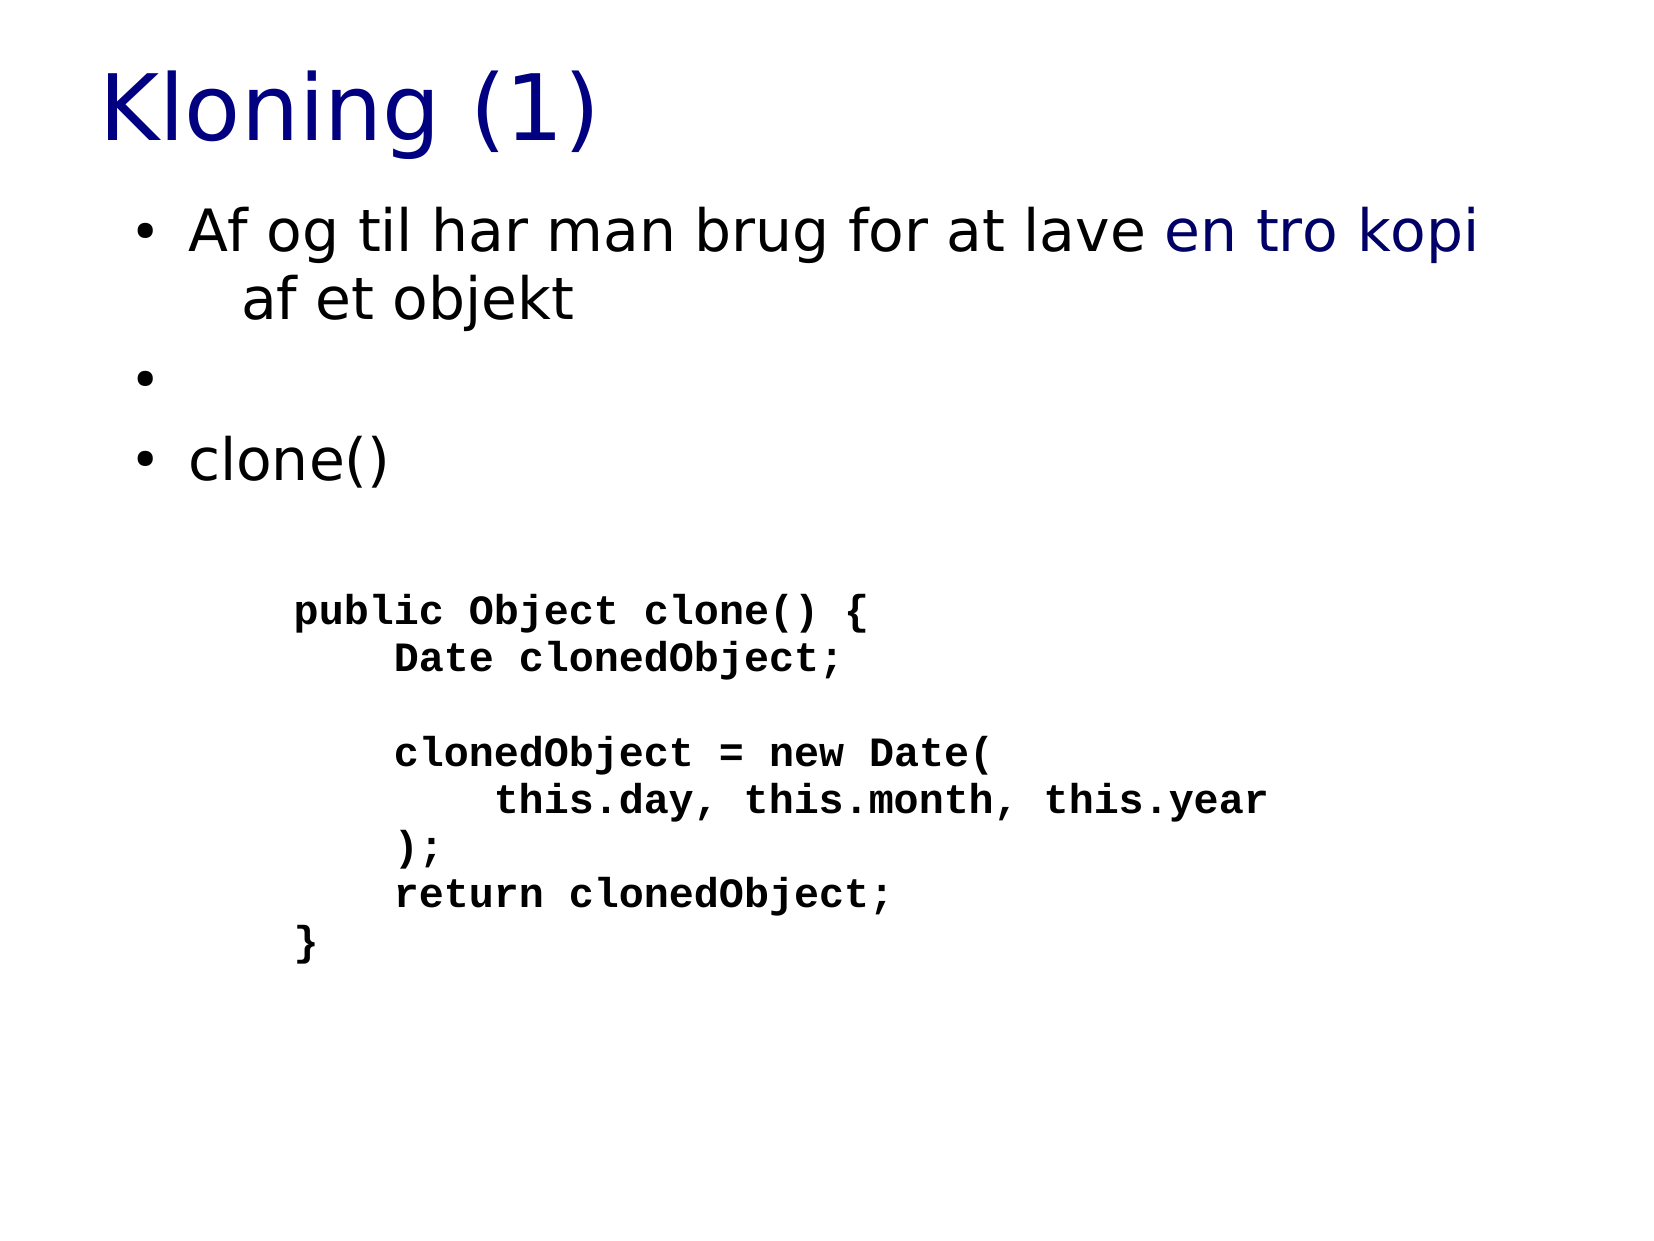

# Kloning (1)
Af og til har man brug for at lave en tro kopi af et objekt
clone()
public Object clone() {
 Date clonedObject;
 clonedObject = new Date(
 this.day, this.month, this.year
 );
 return clonedObject;
}